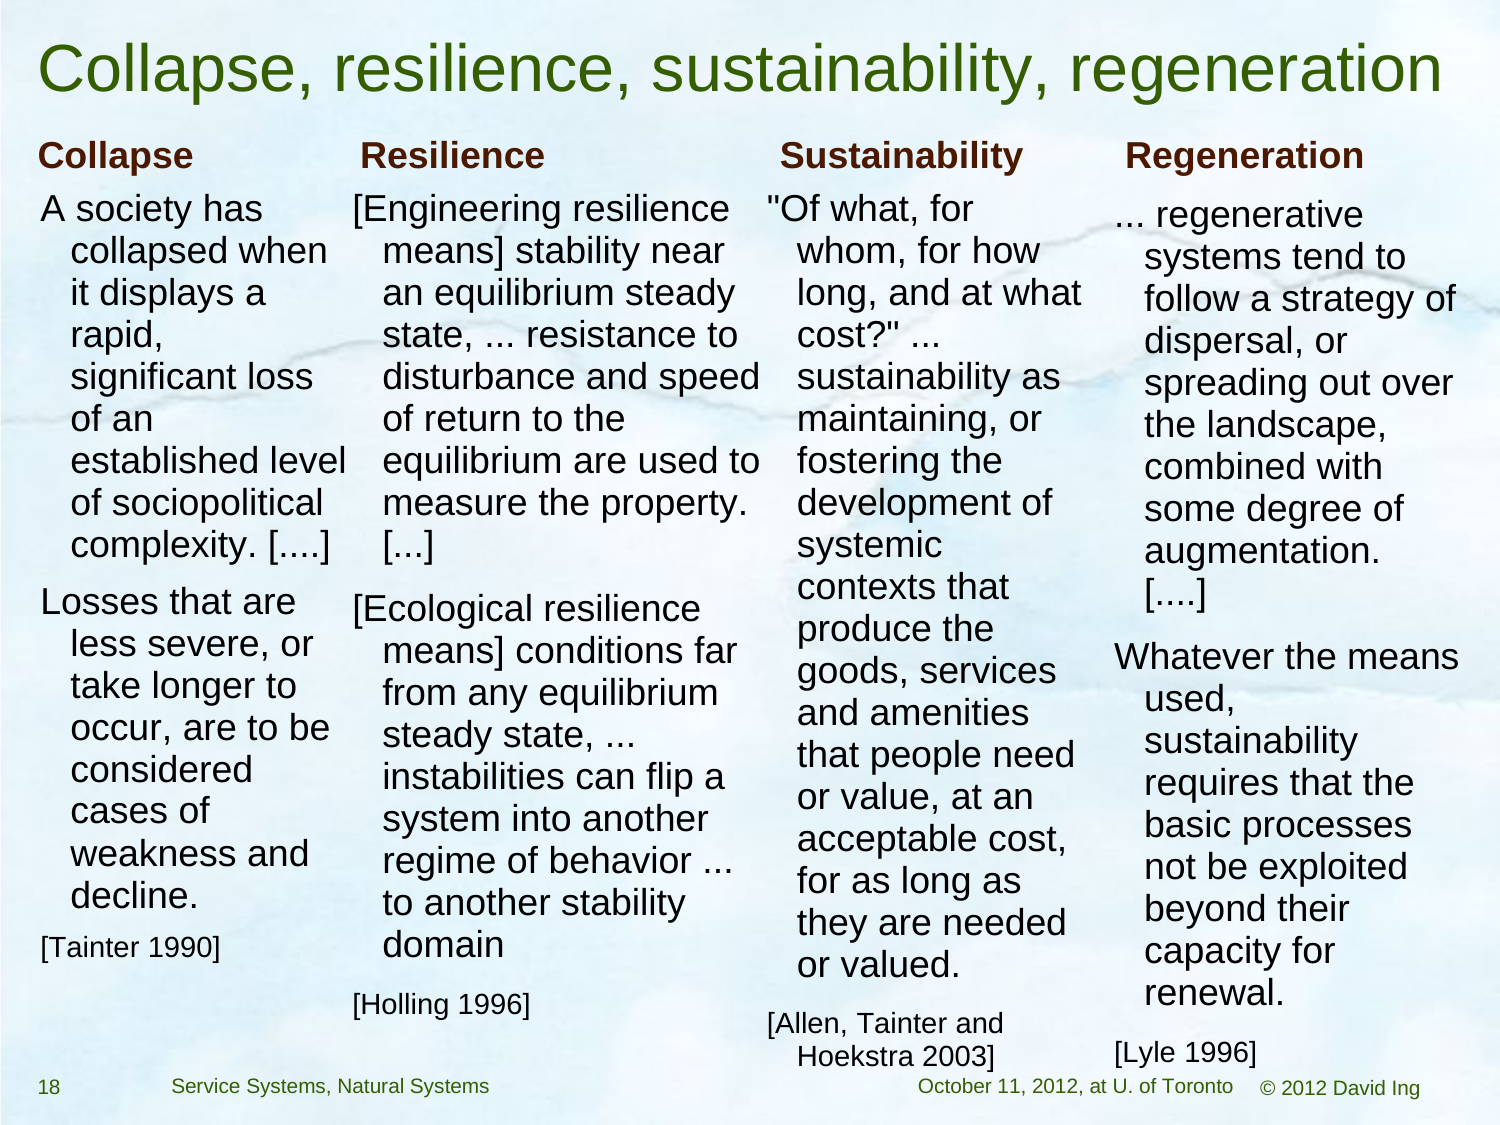

# Collapse, resilience, sustainability, regeneration
| Collapse | | Resilience | | Sustainability | | Regeneration |
| --- | --- | --- | --- | --- | --- | --- |
A society has collapsed when it displays a rapid,
significant loss of an established level of sociopolitical complexity. [....]
Losses that are less severe, or take longer to occur, are to be considered cases of weakness and decline.
[Tainter 1990]
[Engineering resilience means] stability near an equilibrium steady state, ... resistance to disturbance and speed of return to the equilibrium are used to measure the property. [...]
[Ecological resilience means] conditions far from any equilibrium steady state, ... instabilities can flip a system into another regime of behavior ... to another stability domain
[Holling 1996]
"Of what, for whom, for how long, and at what cost?" ... sustainability as maintaining, or fostering the development of systemic contexts that produce the goods, services and amenities that people need or value, at an acceptable cost, for as long as they are needed or valued.
[Allen, Tainter and Hoekstra 2003]
... regenerative systems tend to follow a strategy of dispersal, or spreading out over the landscape, combined with some degree of augmentation.  [....]
Whatever the means used, sustainability requires that the basic processes not be exploited beyond their capacity for renewal.
[Lyle 1996]
Service Systems, Natural Systems
October 11, 2012, at U. of Toronto
18